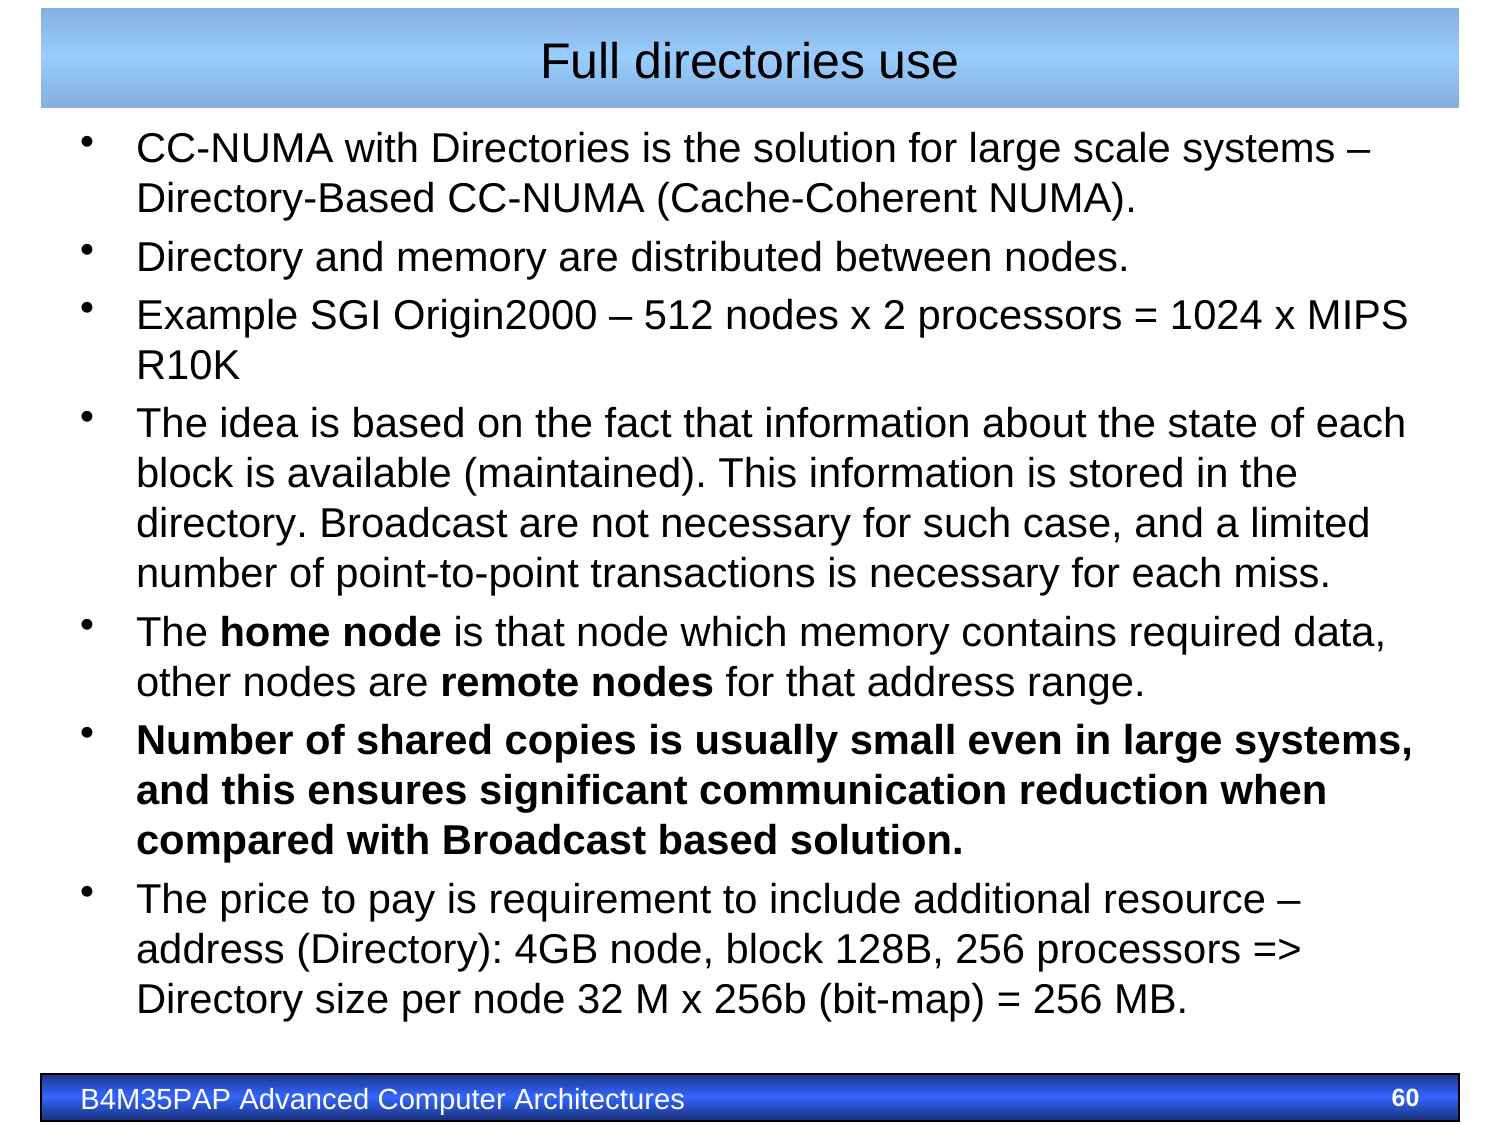

Full directories use
# CC-NUMA with Directories is the solution for large scale systems – Directory-Based CC-NUMA (Cache-Coherent NUMA).
Directory and memory are distributed between nodes.
Example SGI Origin2000 – 512 nodes x 2 processors = 1024 x MIPS R10K
The idea is based on the fact that information about the state of each block is available (maintained). This information is stored in the directory. Broadcast are not necessary for such case, and a limited number of point-to-point transactions is necessary for each miss.
The home node is that node which memory contains required data, other nodes are remote nodes for that address range.
Number of shared copies is usually small even in large systems, and this ensures significant communication reduction when compared with Broadcast based solution.
The price to pay is requirement to include additional resource – address (Directory): 4GB node, block 128B, 256 processors => Directory size per node 32 M x 256b (bit-map) = 256 MB.